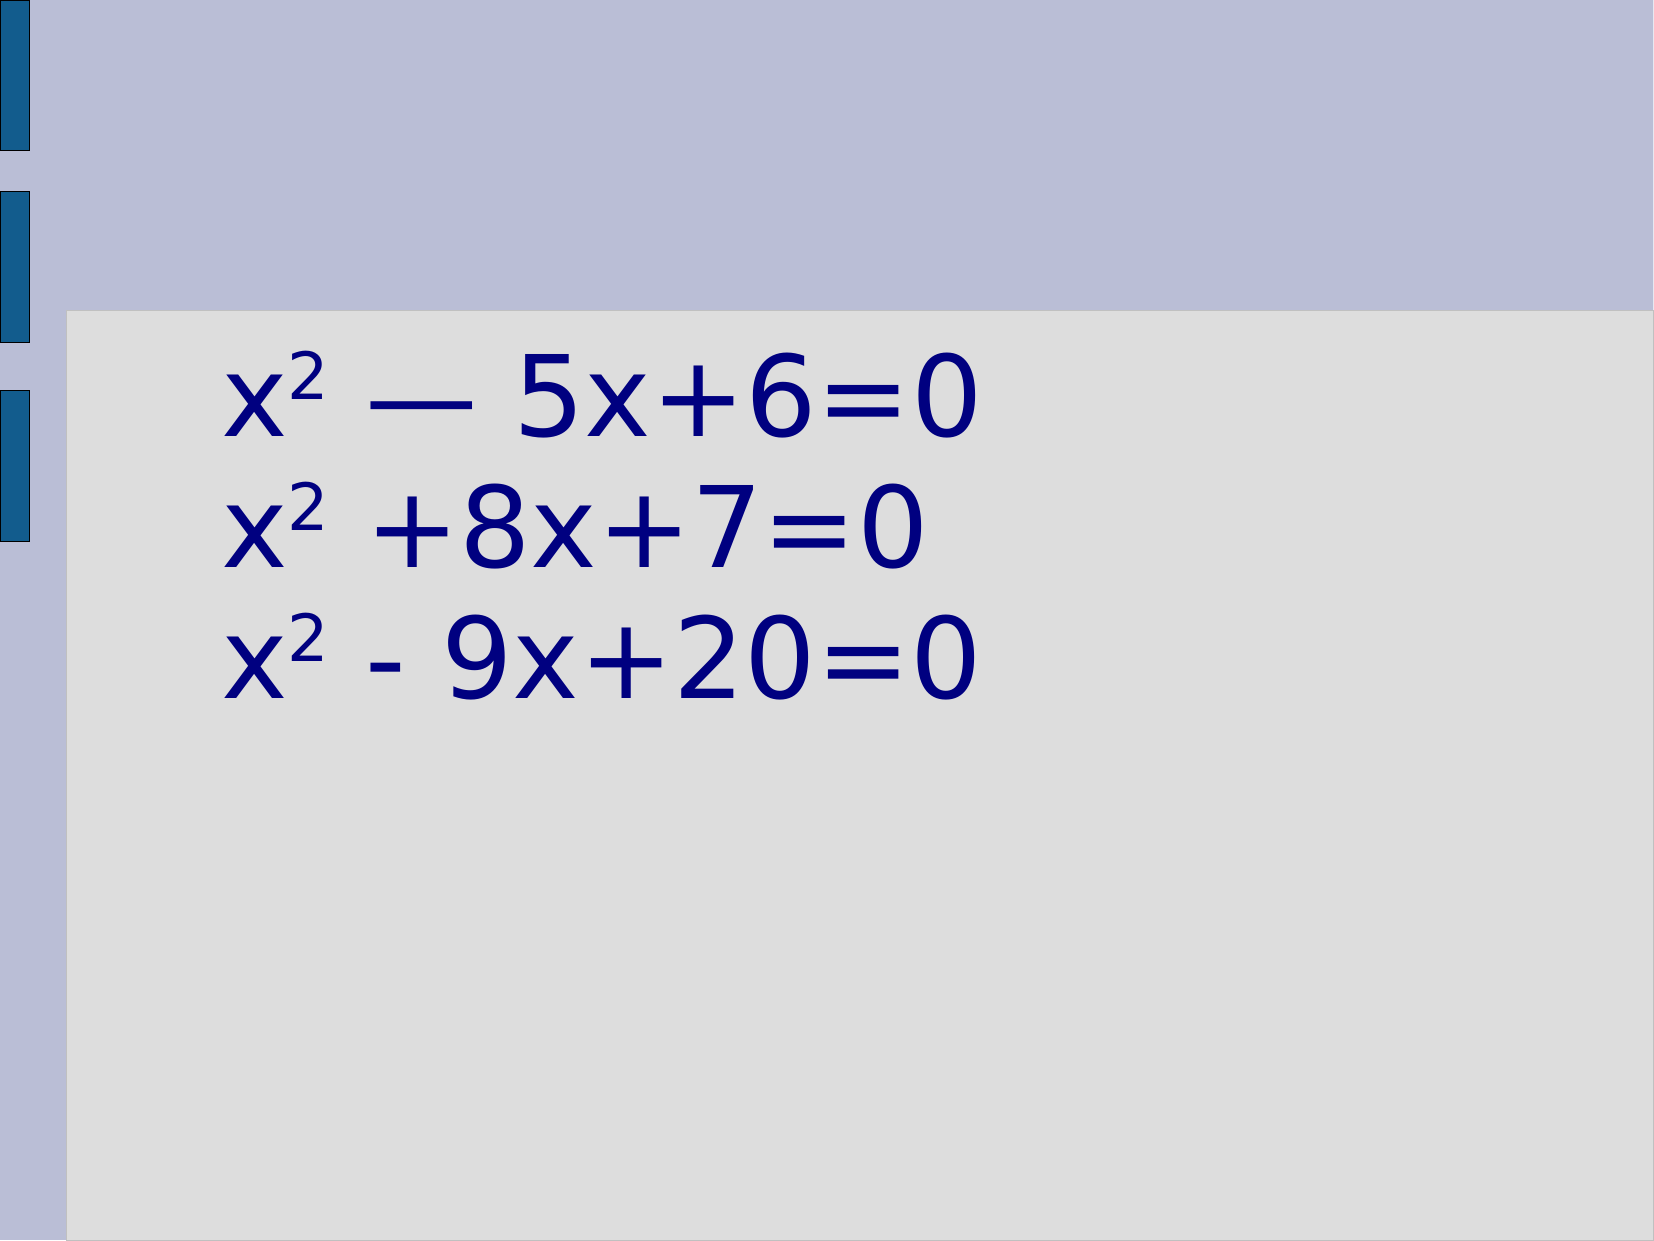

х2 — 5х+6=0
х2 +8х+7=0
х2 - 9х+20=0